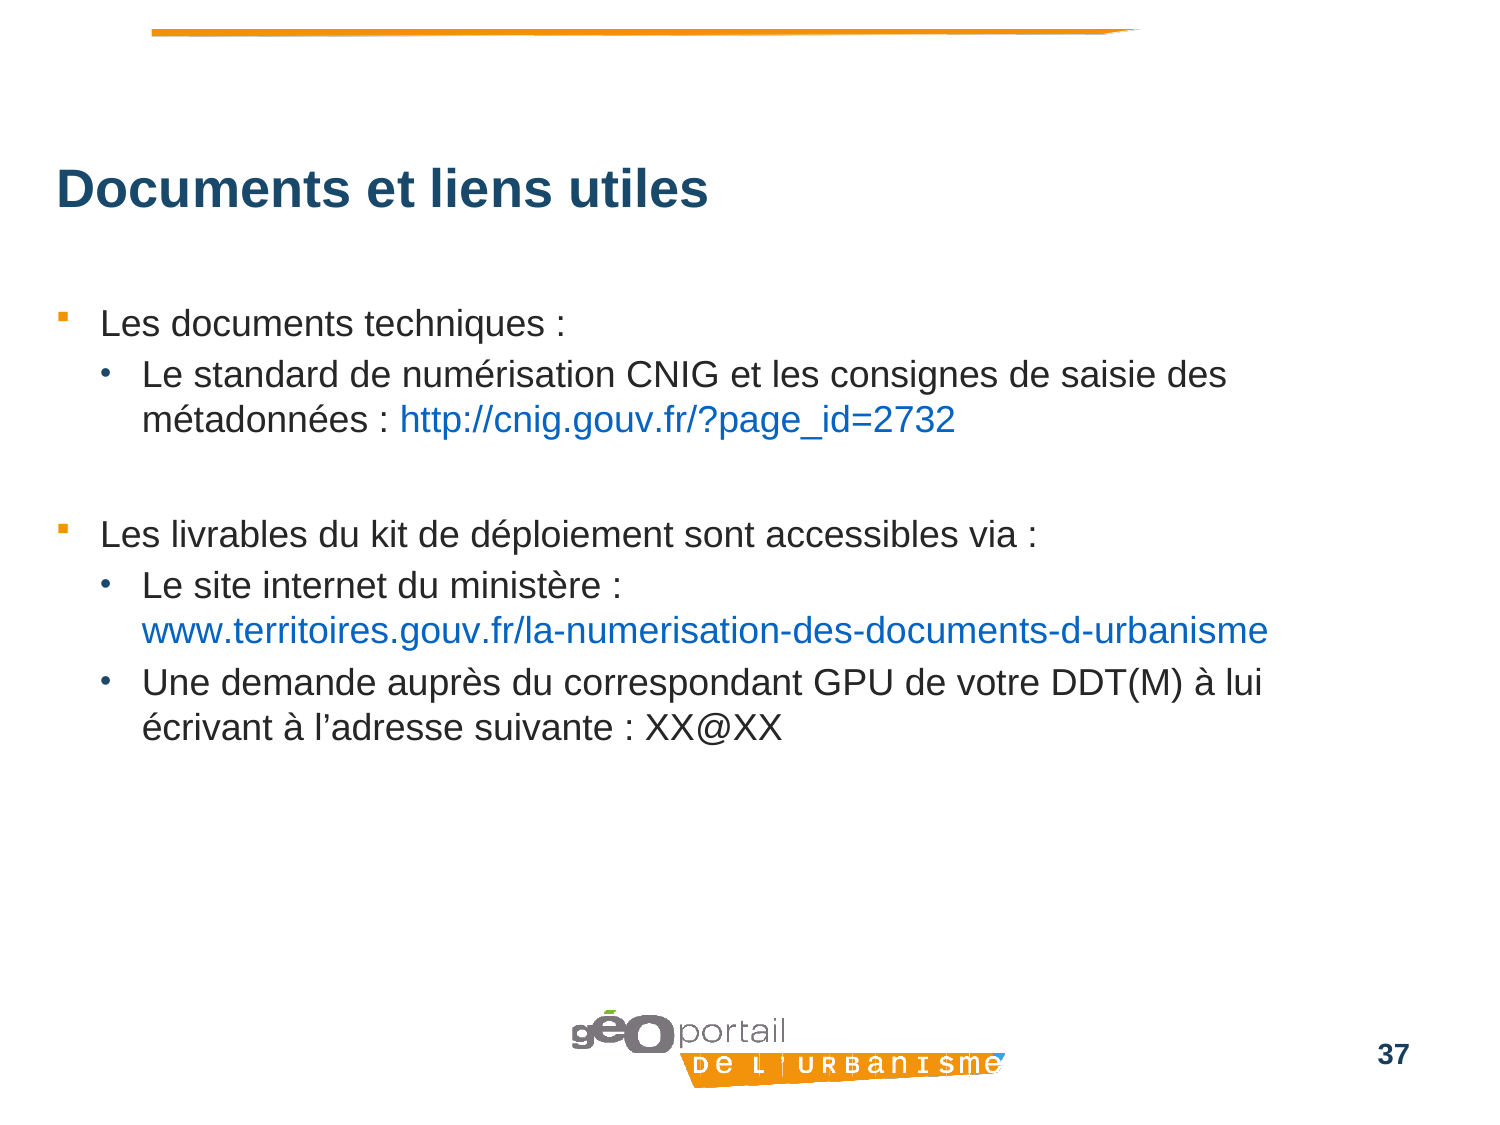

# Documents et liens utiles
Les documents techniques :
Le standard de numérisation CNIG et les consignes de saisie des métadonnées : http://cnig.gouv.fr/?page_id=2732
Les livrables du kit de déploiement sont accessibles via :
Le site internet du ministère : www.territoires.gouv.fr/la-numerisation-des-documents-d-urbanisme
Une demande auprès du correspondant GPU de votre DDT(M) à lui écrivant à l’adresse suivante : XX@XX